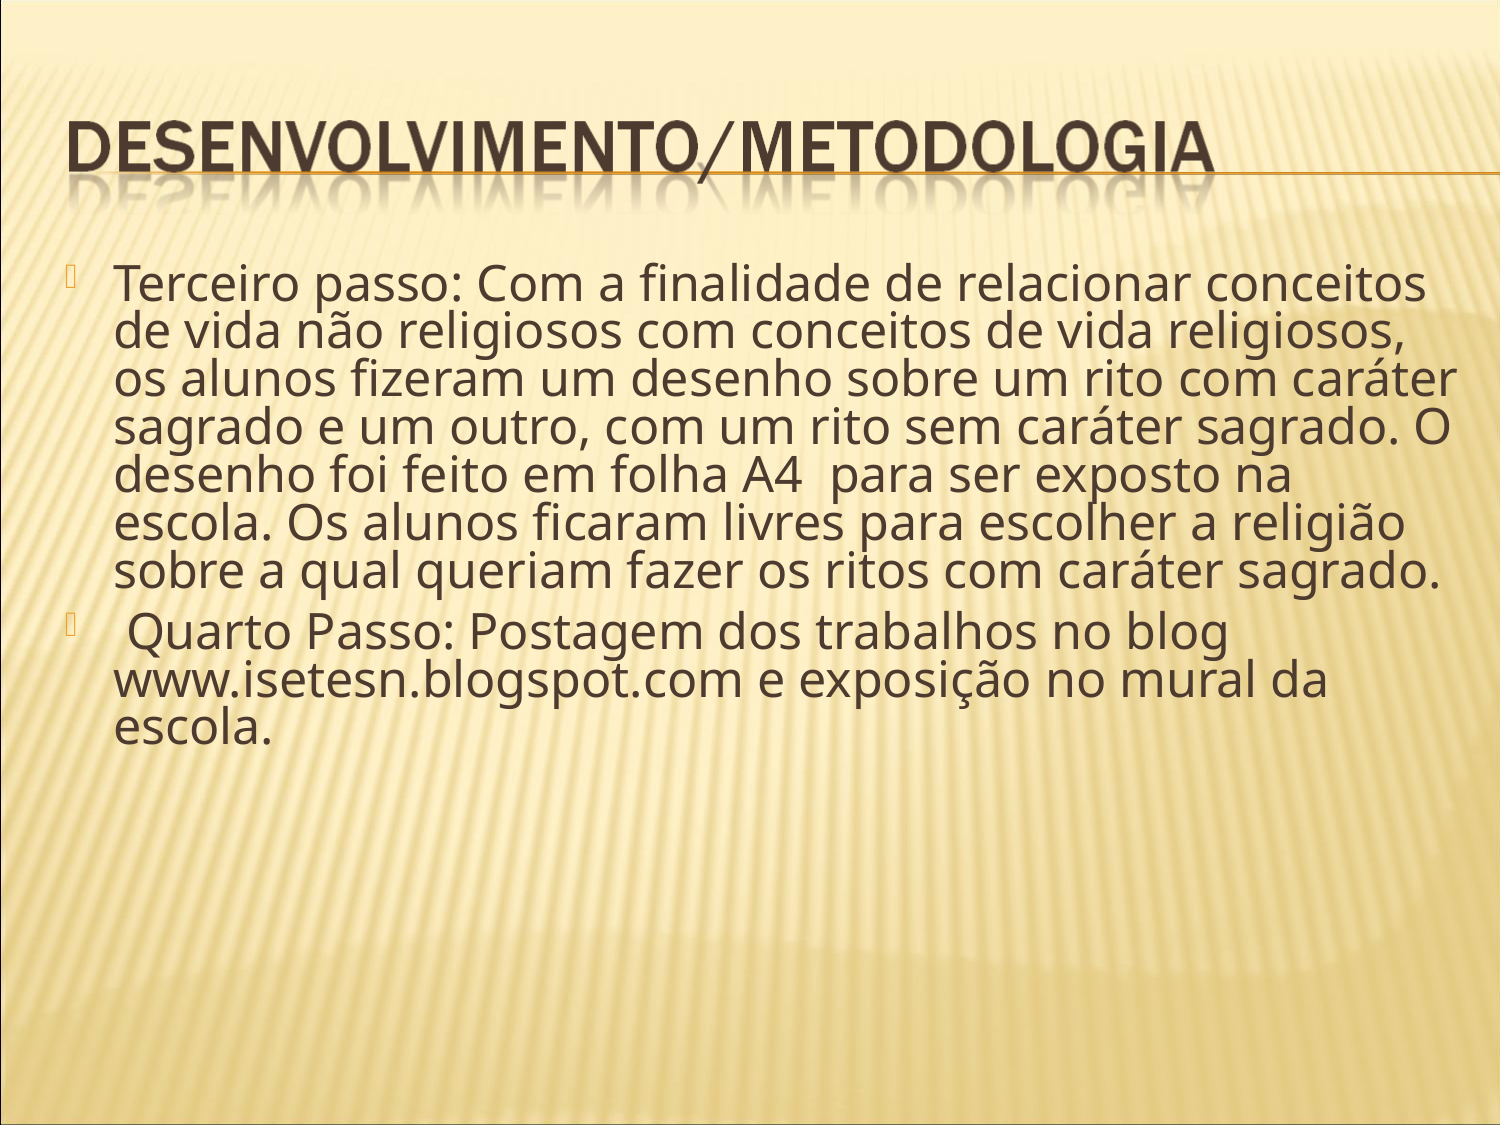

# Terceiro passo: Com a finalidade de relacionar conceitos de vida não religiosos com conceitos de vida religiosos, os alunos fizeram um desenho sobre um rito com caráter sagrado e um outro, com um rito sem caráter sagrado. O desenho foi feito em folha A4 para ser exposto na escola. Os alunos ficaram livres para escolher a religião sobre a qual queriam fazer os ritos com caráter sagrado.
 Quarto Passo: Postagem dos trabalhos no blog www.isetesn.blogspot.com e exposição no mural da escola.